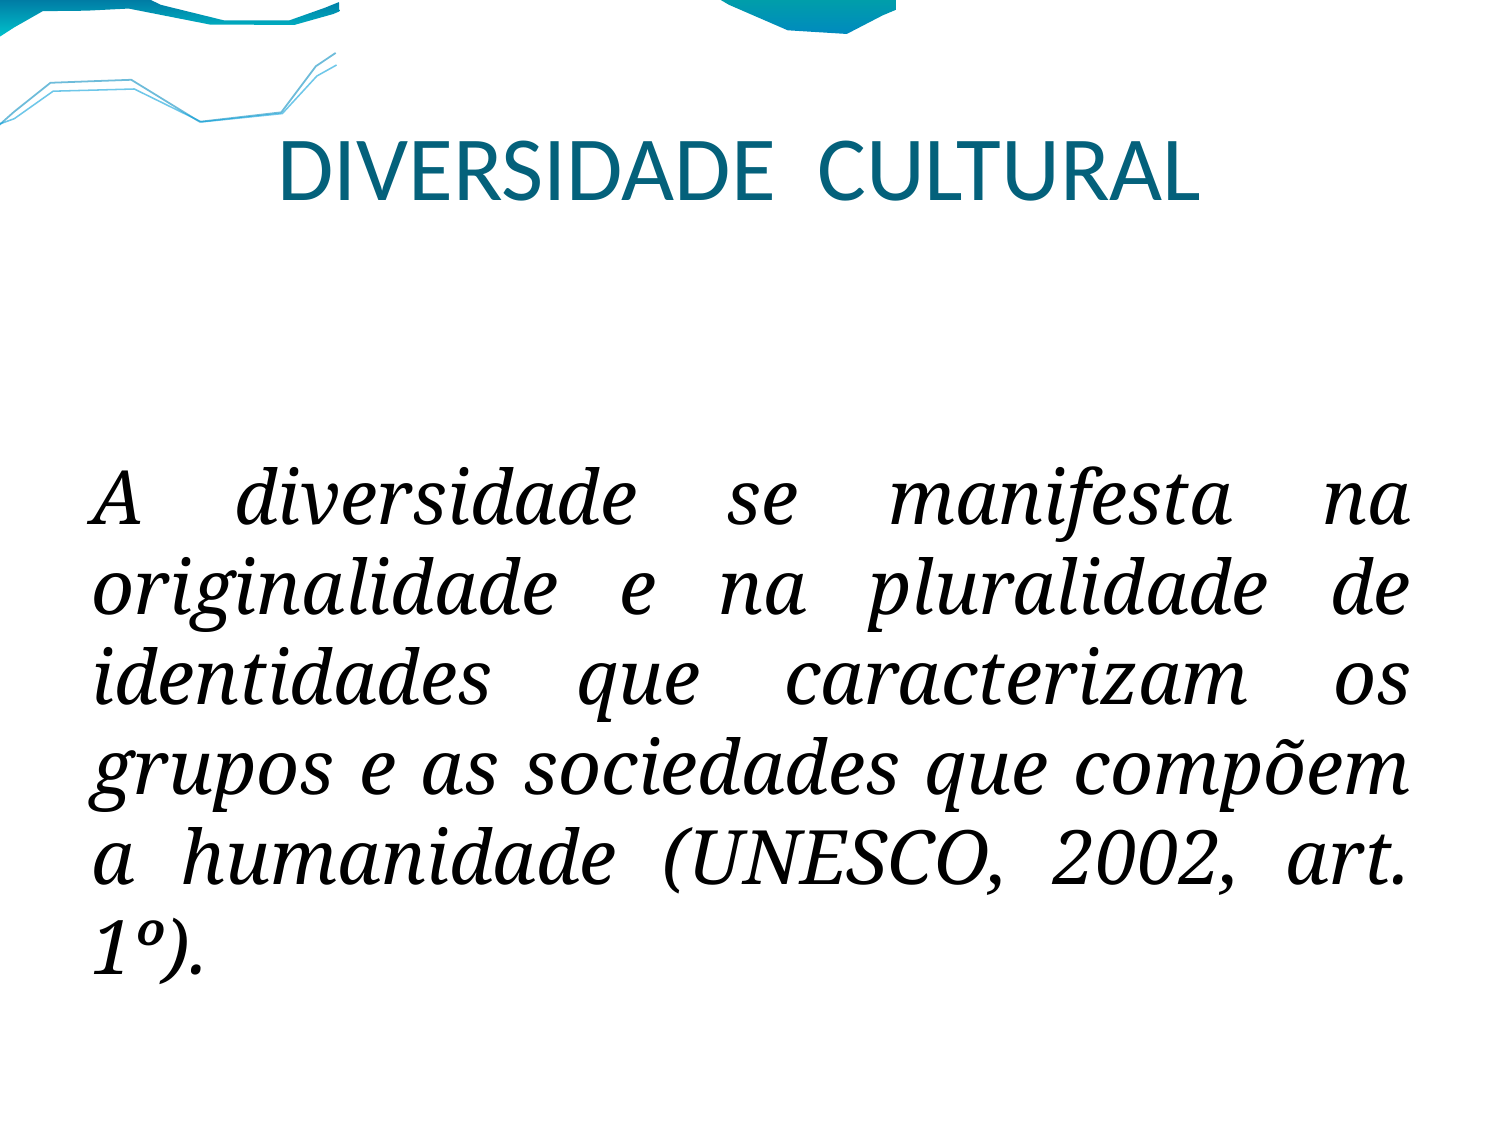

# DIVERSIDADE CULTURAL
A diversidade se manifesta na originalidade e na pluralidade de identidades que caracterizam os grupos e as sociedades que compõem a humanidade (UNESCO, 2002, art. 1º).